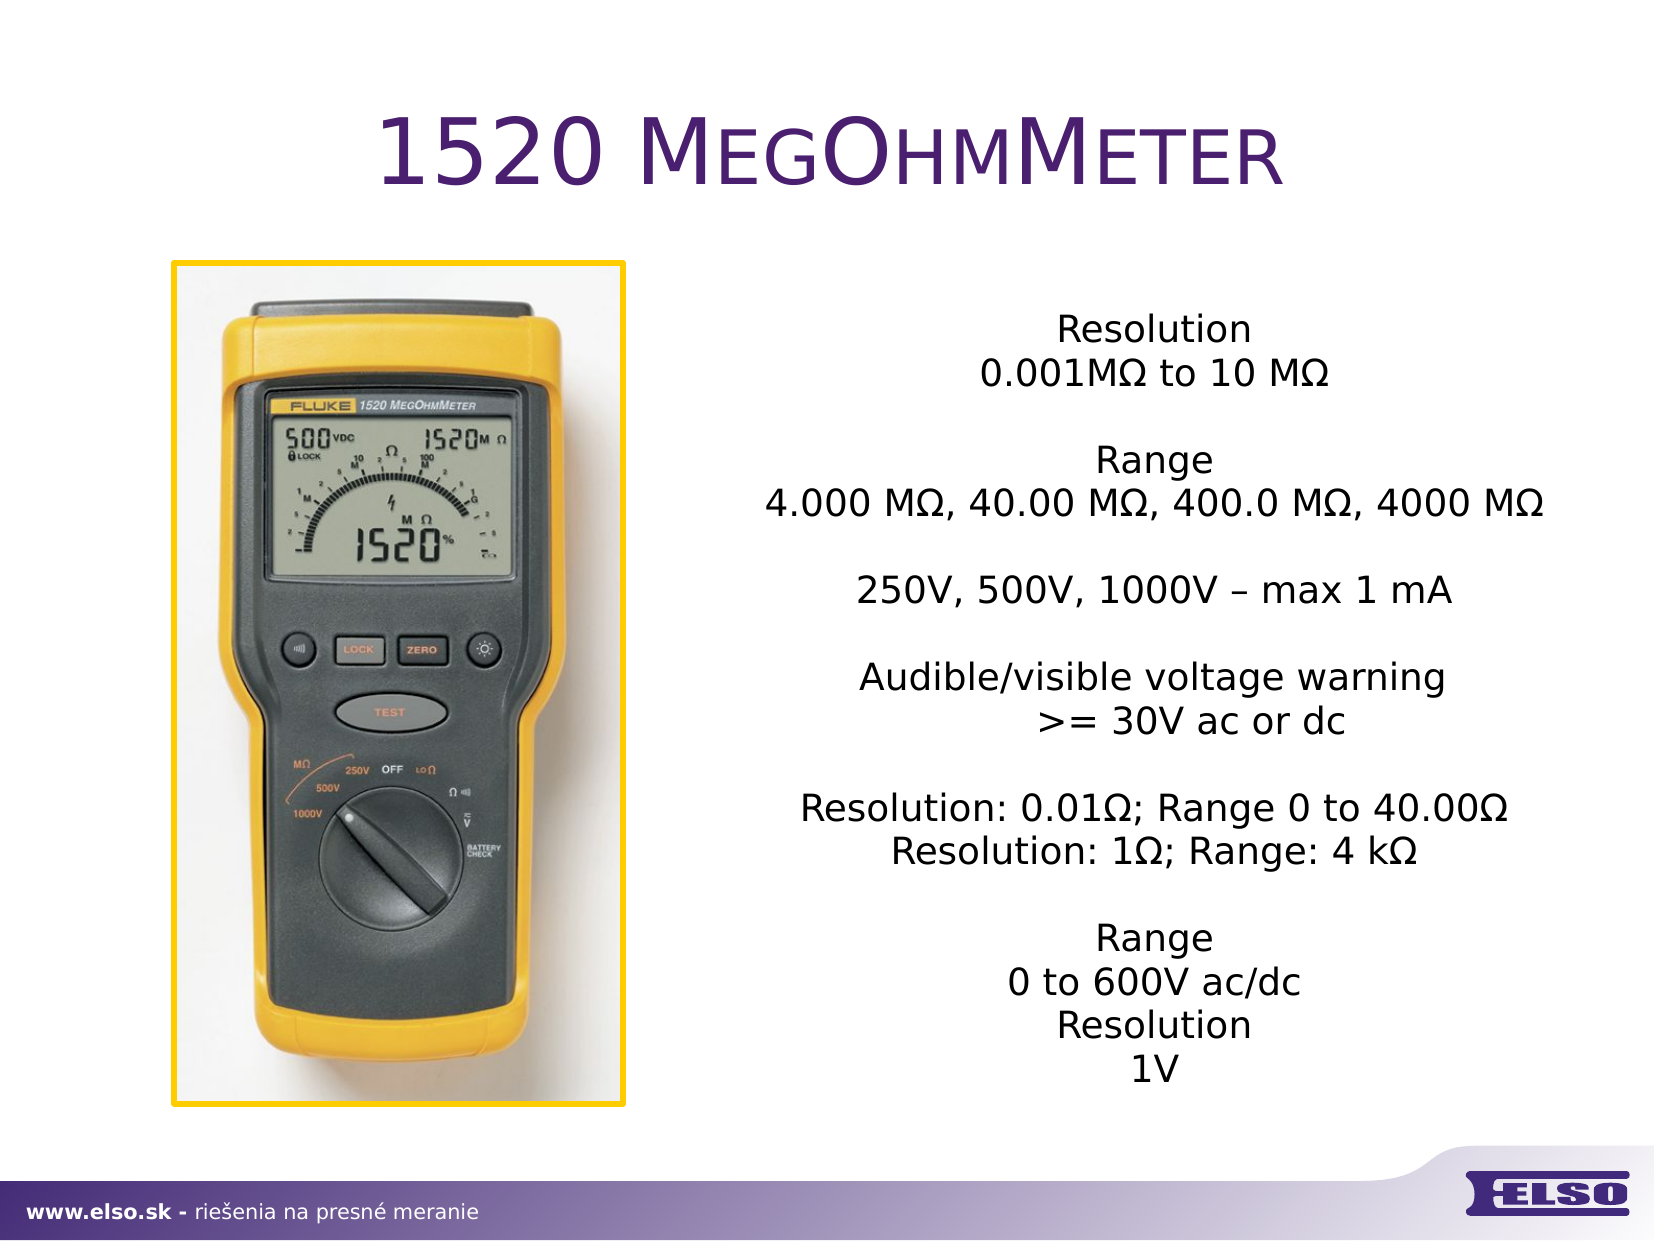

# 1520 MEGOHMMETER
Resolution
0.001MΩ to 10 MΩ
Range
4.000 MΩ, 40.00 MΩ, 400.0 MΩ, 4000 MΩ
250V, 500V, 1000V – max 1 mA
Audible/visible voltage warning
	>= 30V ac or dc
Resolution: 0.01Ω; Range 0 to 40.00Ω
Resolution: 1Ω; Range: 4 kΩ
Range
0 to 600V ac/dc
Resolution
1V